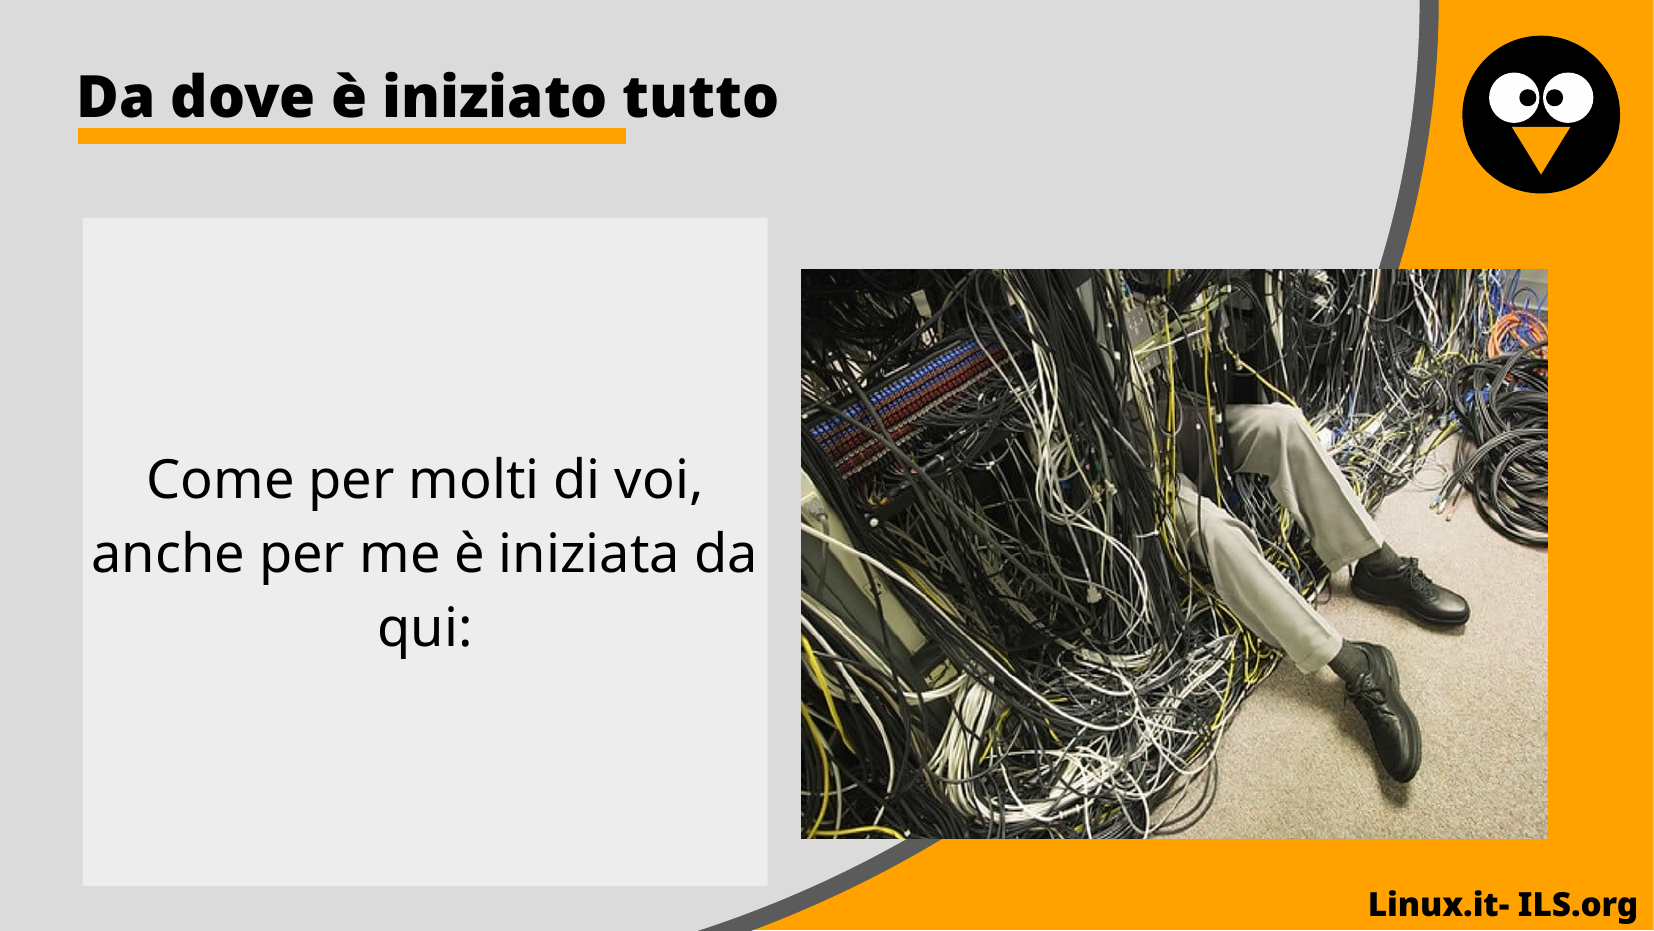

# Da dove è iniziato tutto
Come per molti di voi, anche per me è iniziata da qui:
Linux.it- ILS.org